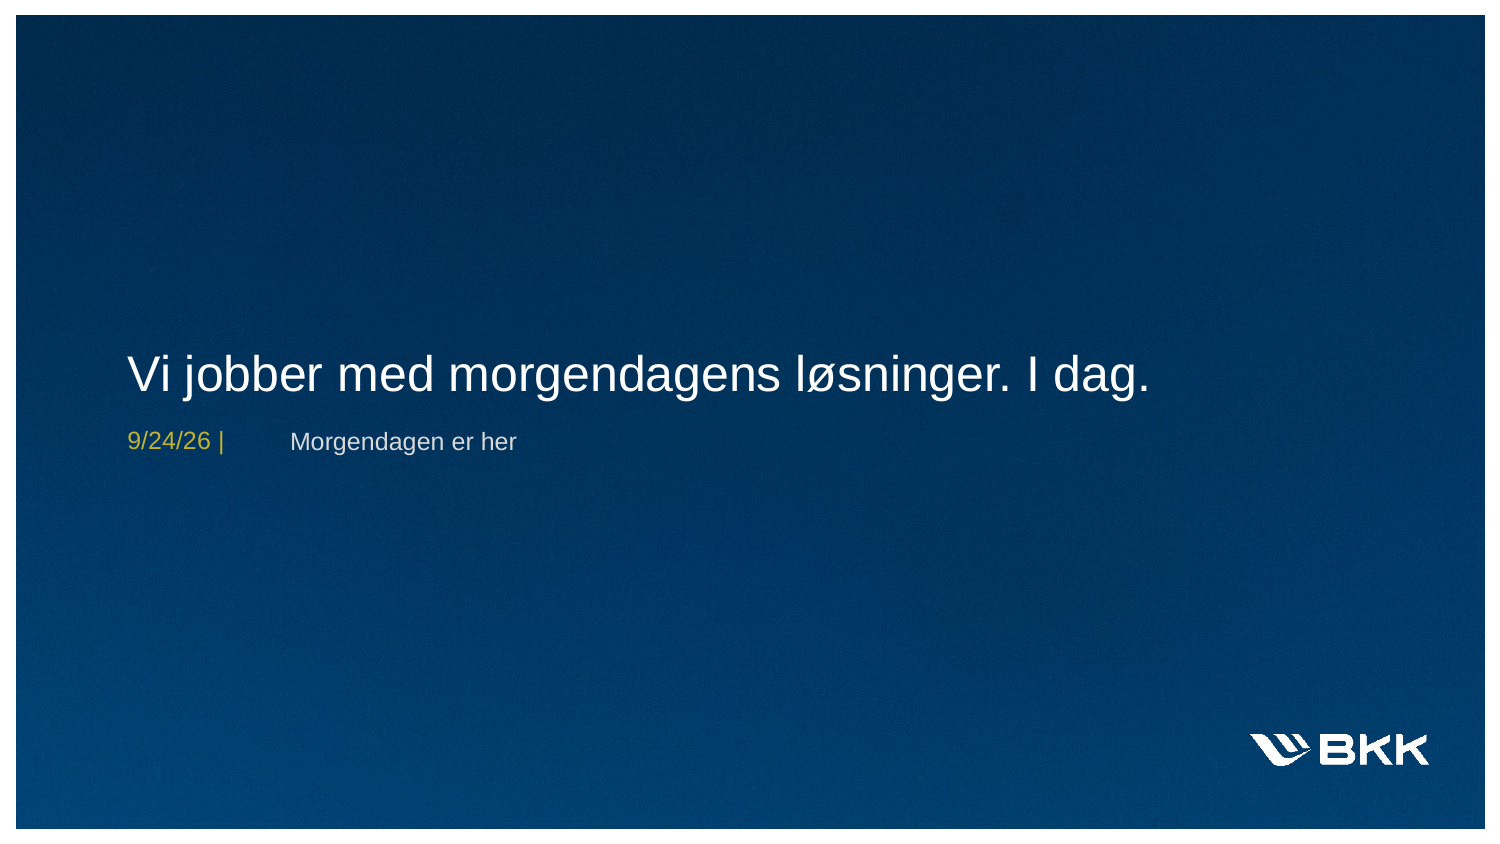

# Vi jobber med morgendagens løsninger. I dag.
Morgendagen er her